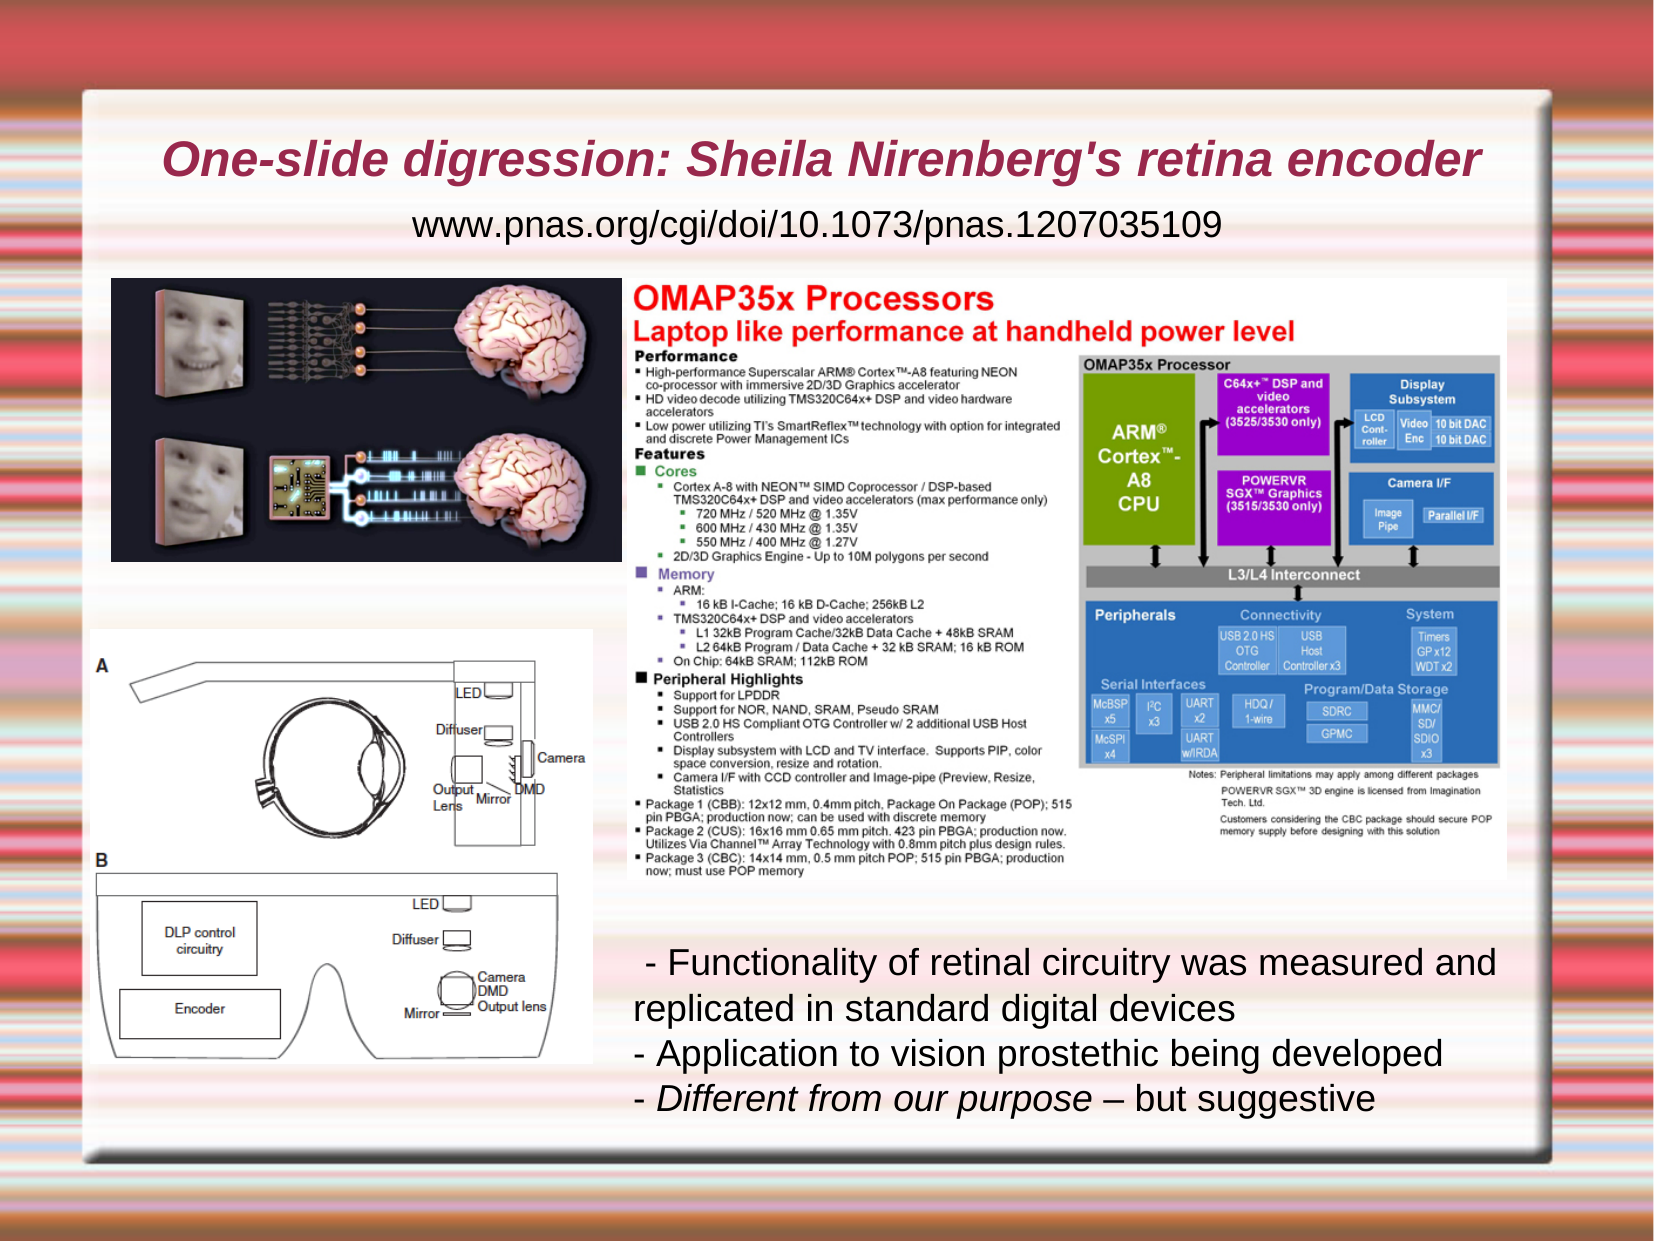

One-slide digression: Sheila Nirenberg's retina encoder
www.pnas.org/cgi/doi/10.1073/pnas.1207035109
 - Functionality of retinal circuitry was measured and replicated in standard digital devices
- Application to vision prostethic being developed
- Different from our purpose – but suggestive